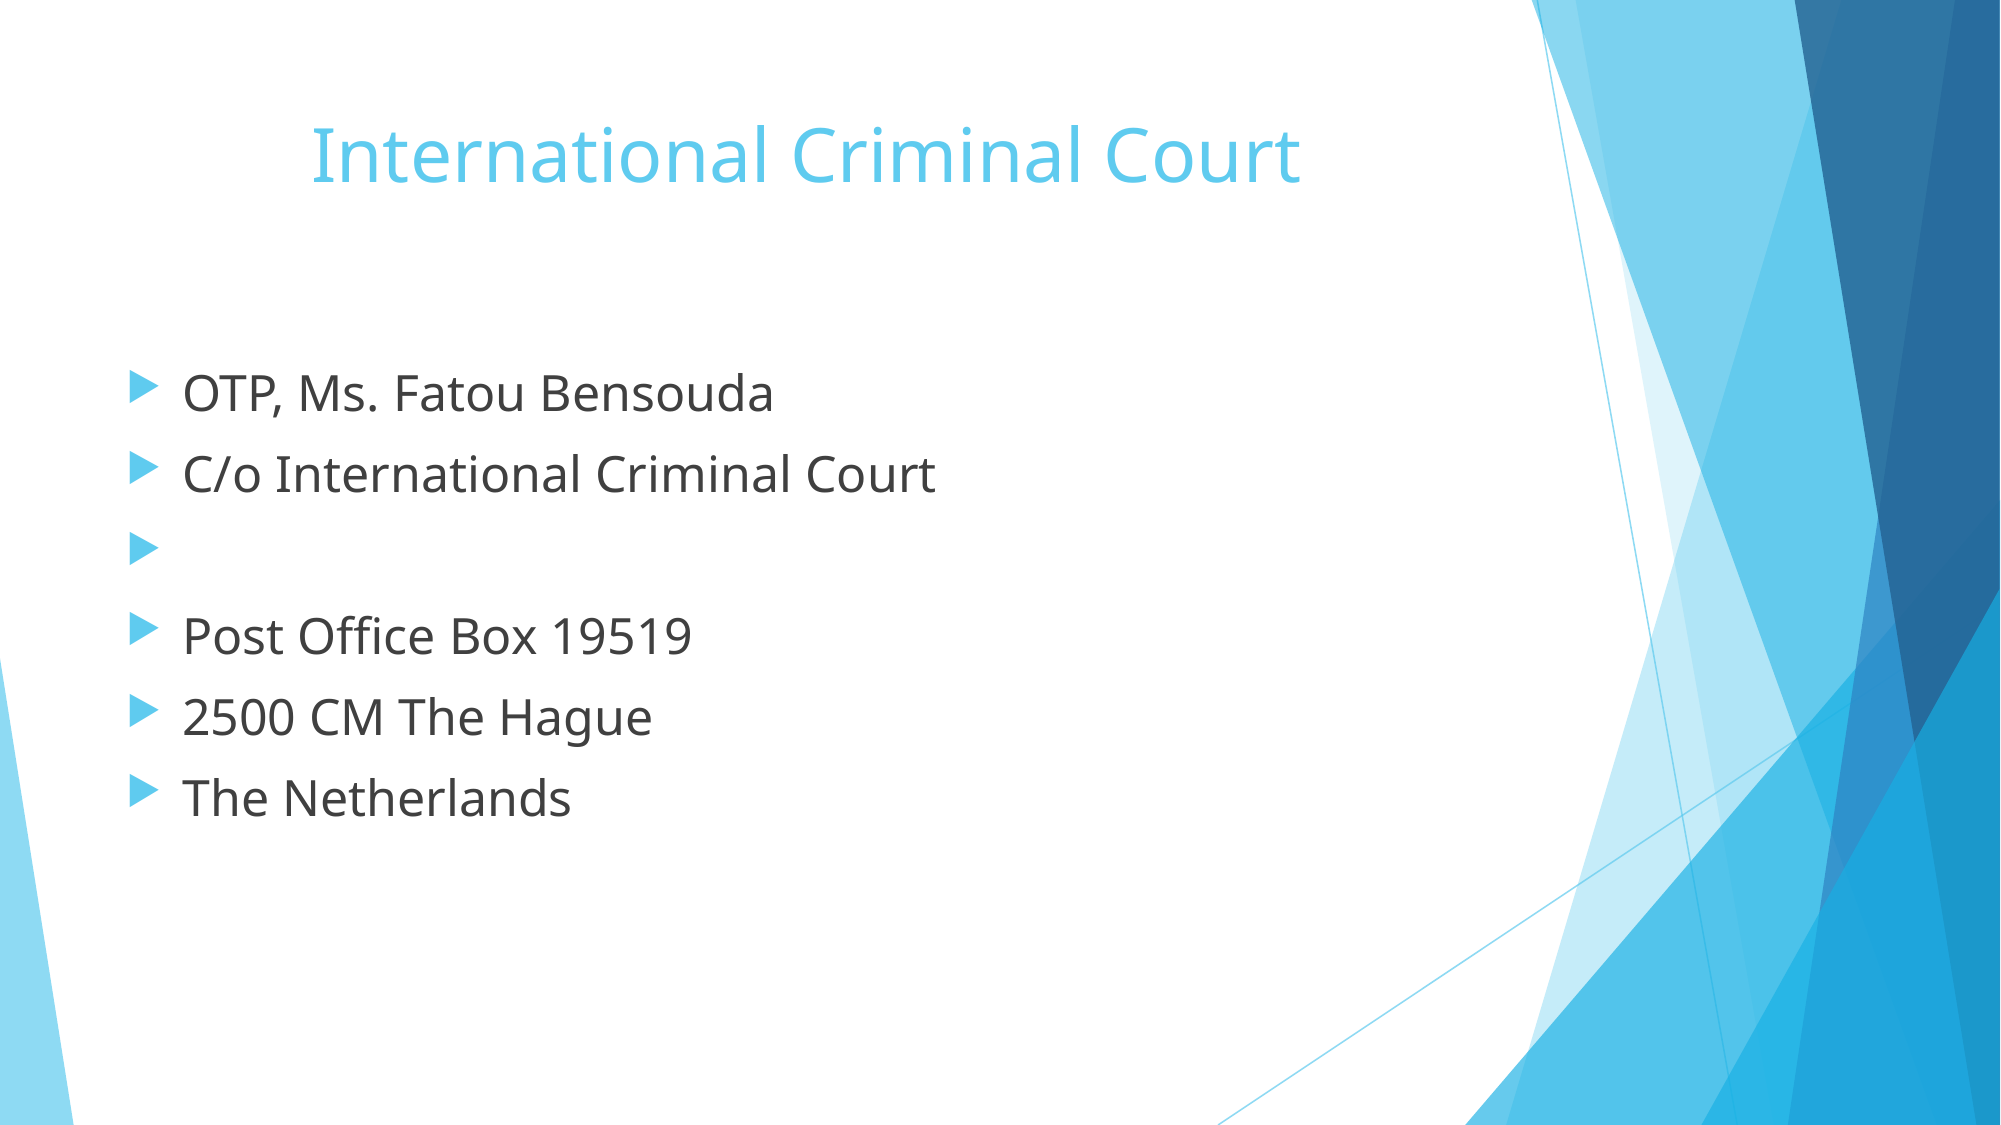

# International Criminal Court
OTP, Ms. Fatou Bensouda
C/o International Criminal Court
Post Office Box 19519
2500 CM The Hague
The Netherlands